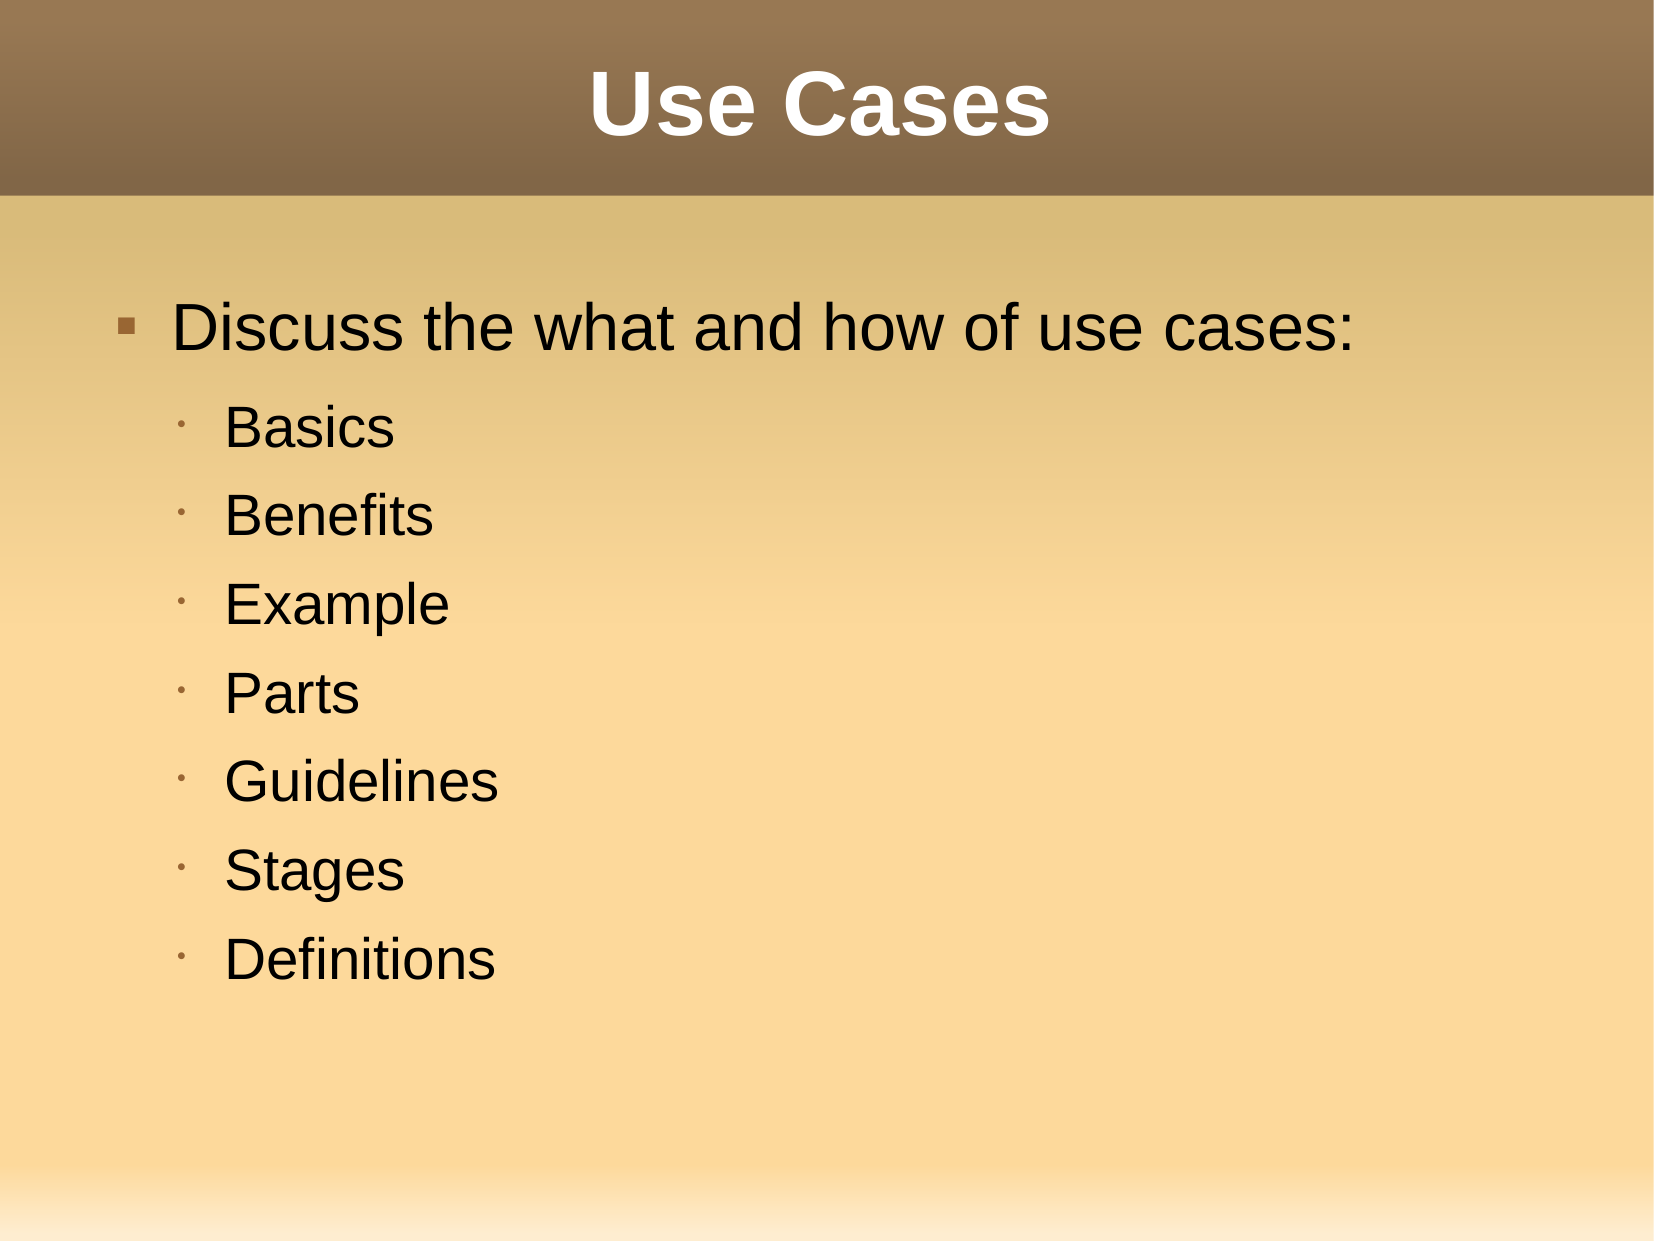

# Use Cases
Discuss the what and how of use cases:
Basics
Benefits
Example
Parts
Guidelines
Stages
Definitions